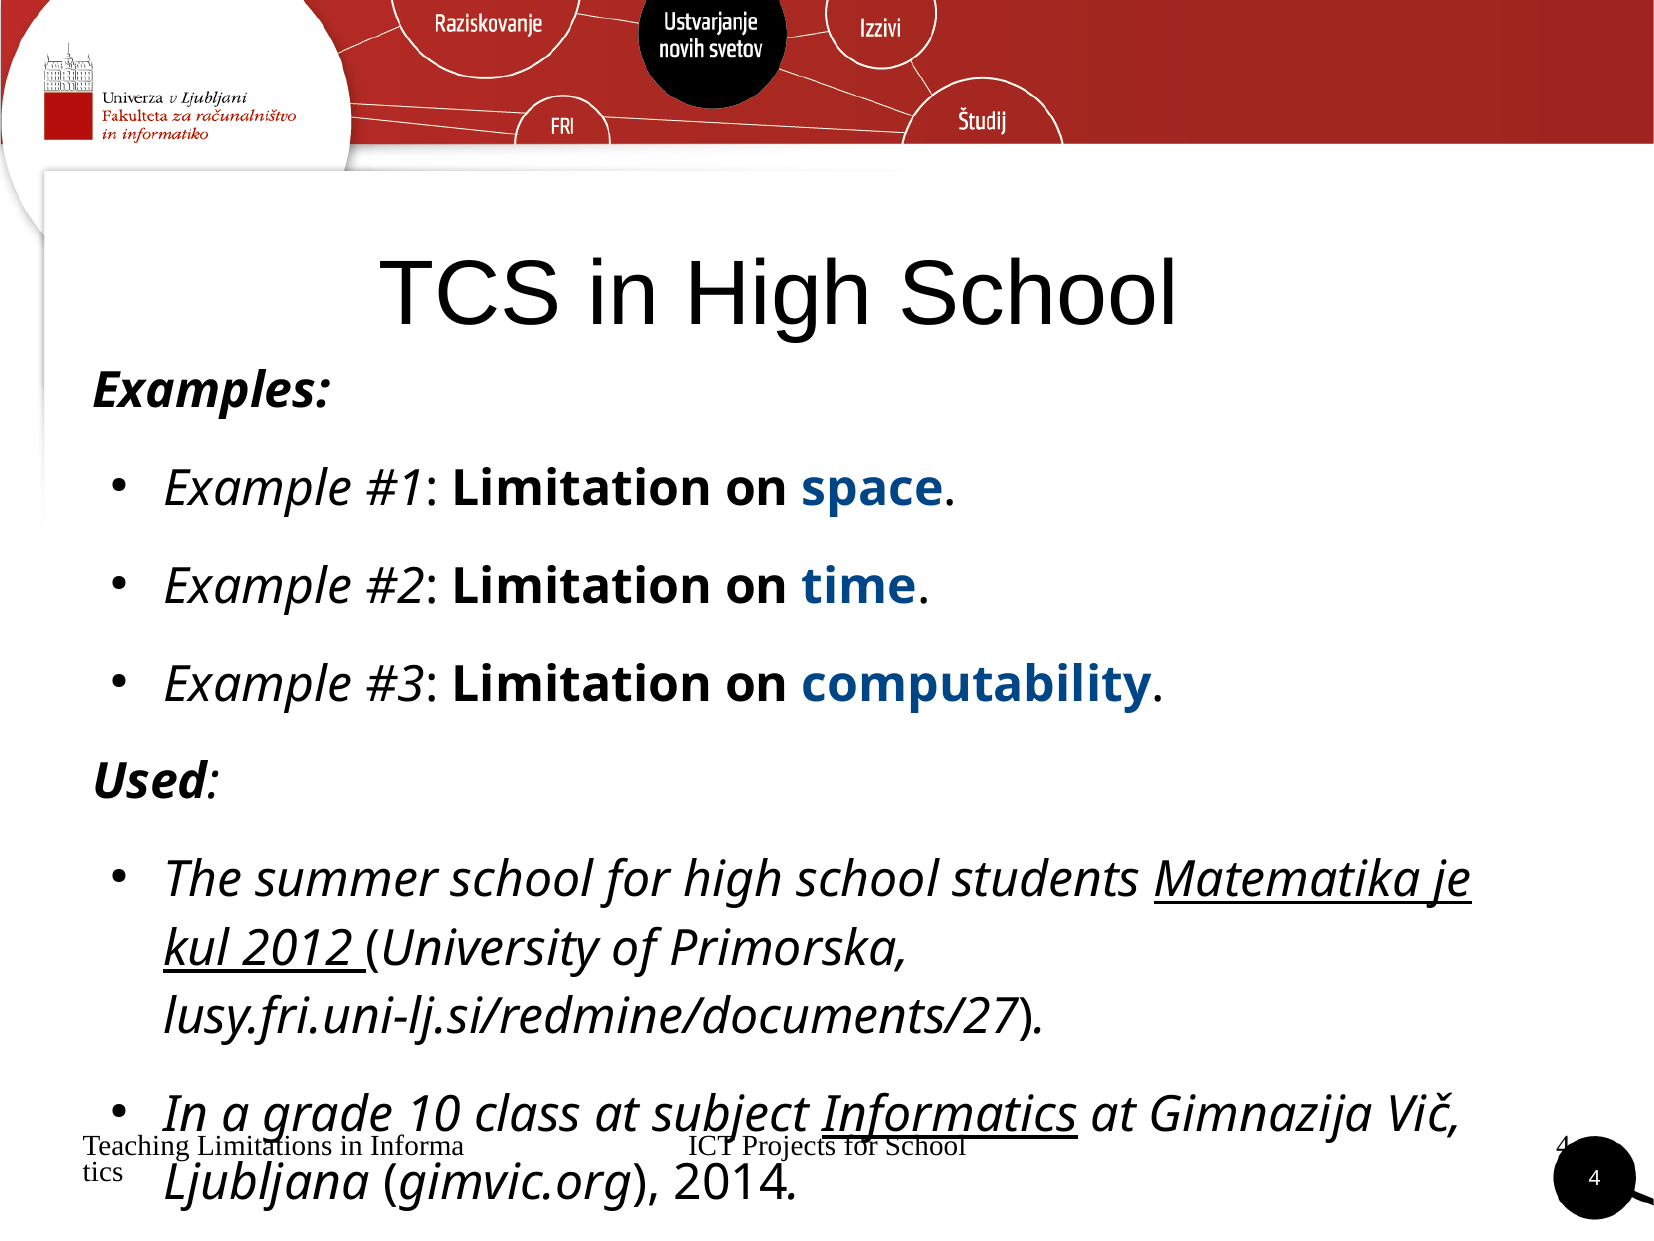

# TCS in High School
Examples:
Example #1: Limitation on space.
Example #2: Limitation on time.
Example #3: Limitation on computability.
Used:
The summer school for high school students Matematika je kul 2012 (University of Primorska, lusy.fri.uni-lj.si/redmine/documents/27).
In a grade 10 class at subject Informatics at Gimnazija Vič, Ljubljana (gimvic.org), 2014.
In service training: Informatics is also a Science, 2014.
Teaching Limitations in Informatics
ICT Projects for School
4